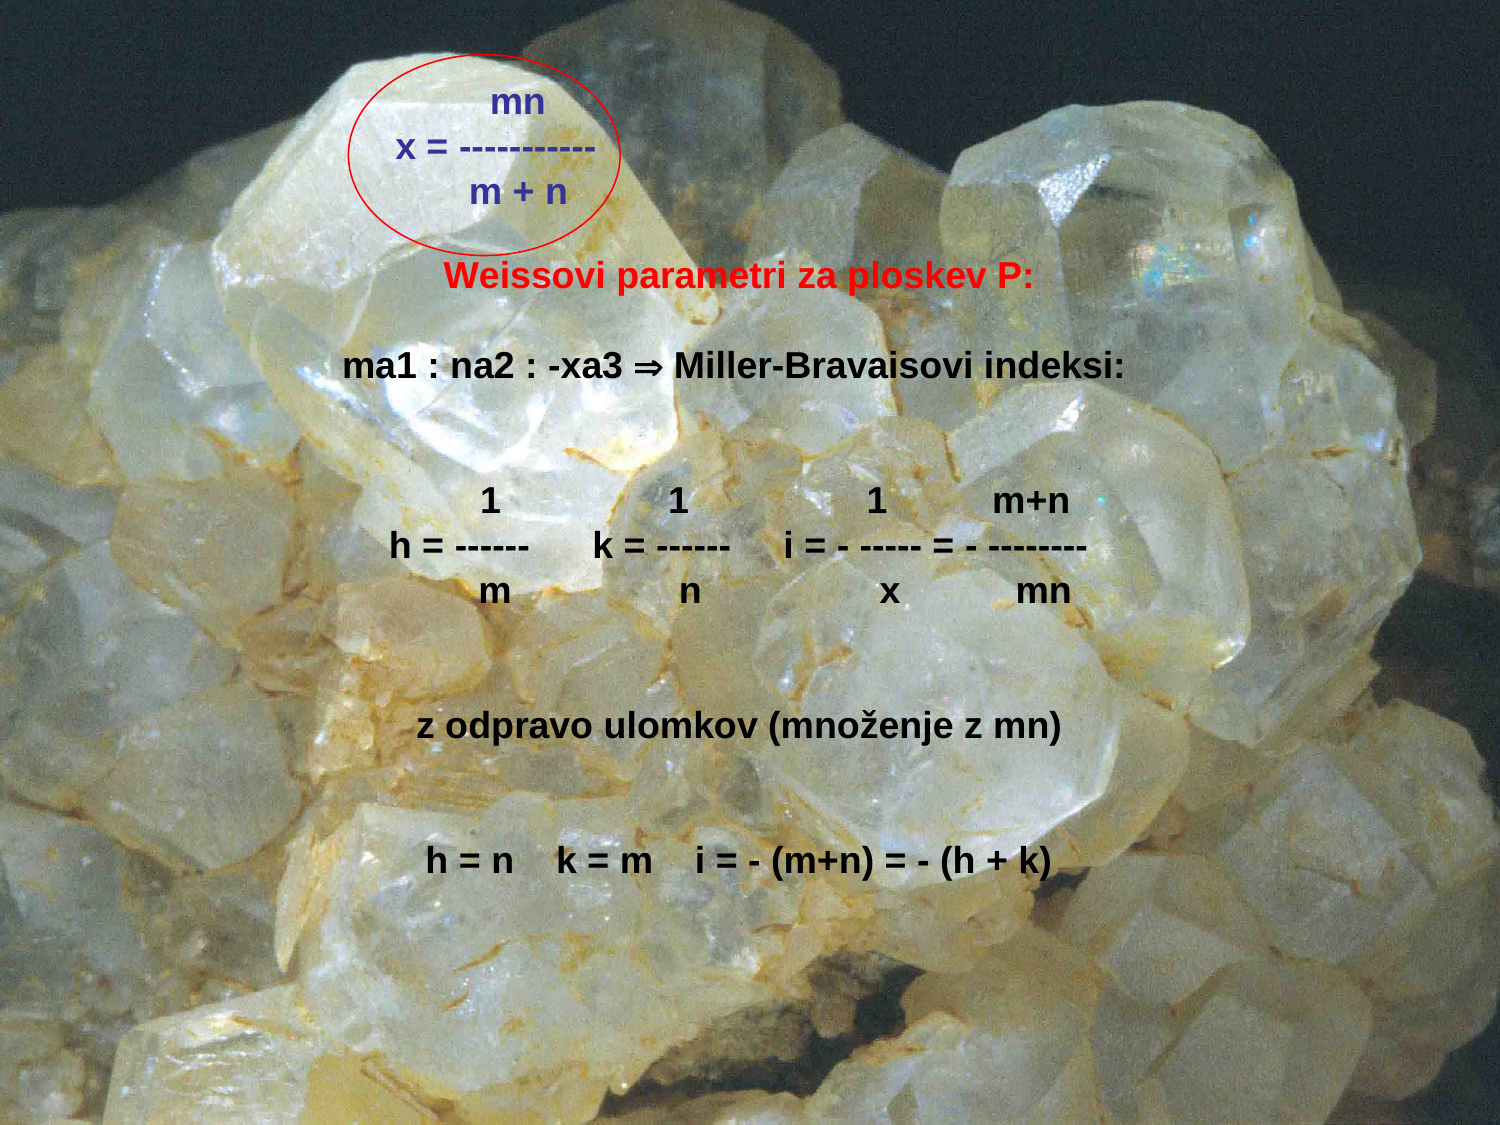

mn
x = -----------
 m + n
Weissovi parametri za ploskev P:
ma1 : na2 : -xa3  Miller-Bravaisovi indeksi:
 1 1 1 m+n
h = ------ k = ------ i = - ----- = - --------
 m n x mn
z odpravo ulomkov (množenje z mn)
h = n k = m i = - (m+n) = - (h + k)